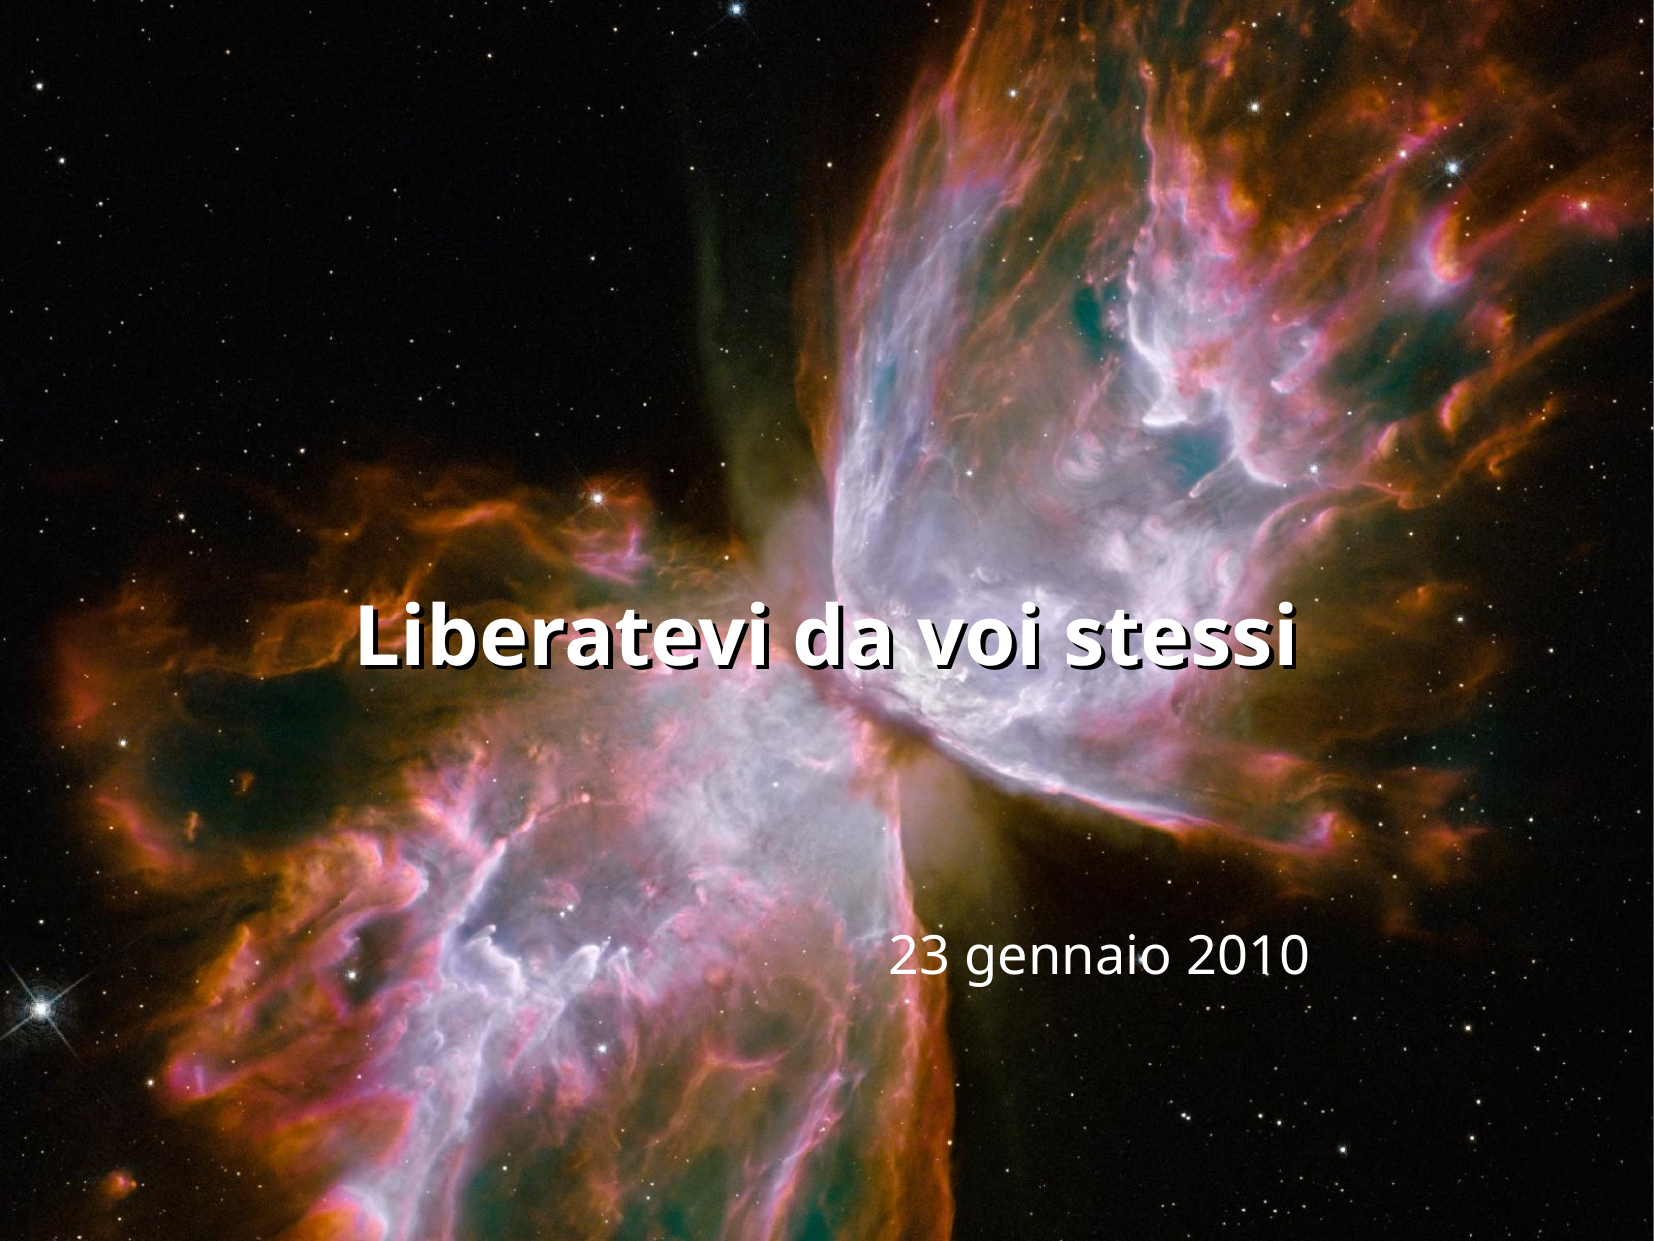

# Liberatevi da voi stessi 23 gennaio 2010